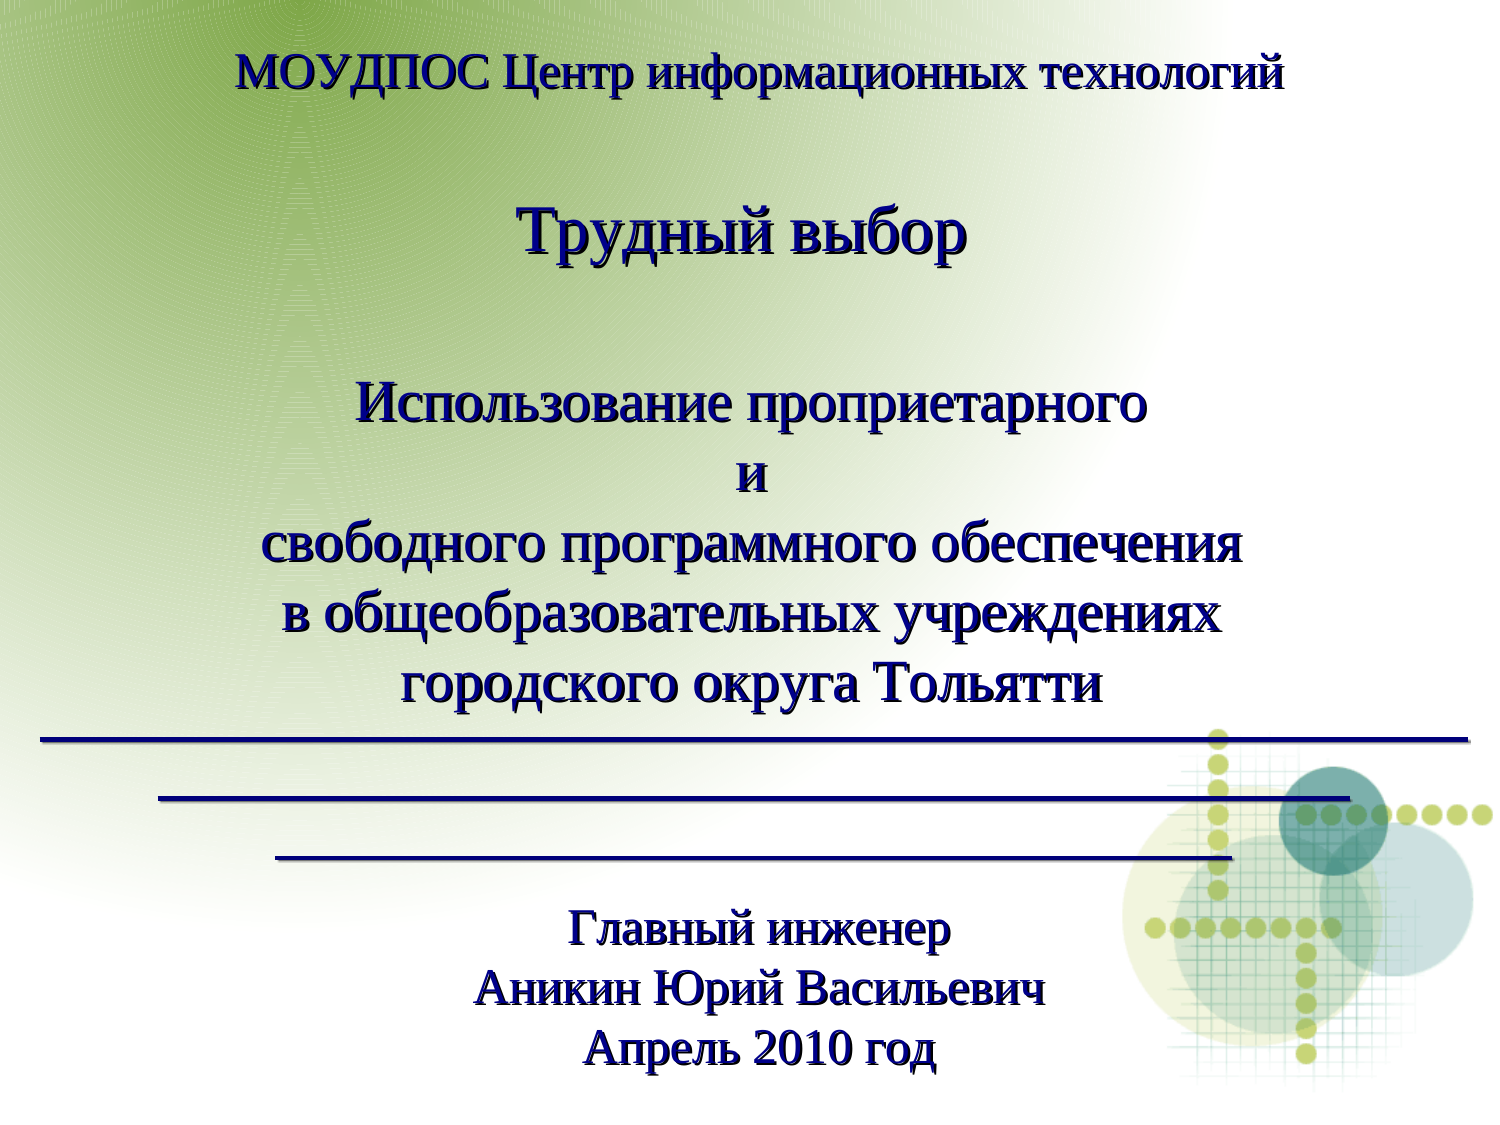

МОУДПОС Центр информационных технологий
Трудный выбор
Использование проприетарного
и
свободного программного обеспечения
в общеобразовательных учреждениях
городского округа Тольятти
Главный инженер
Аникин Юрий Васильевич
Апрель 2010 год